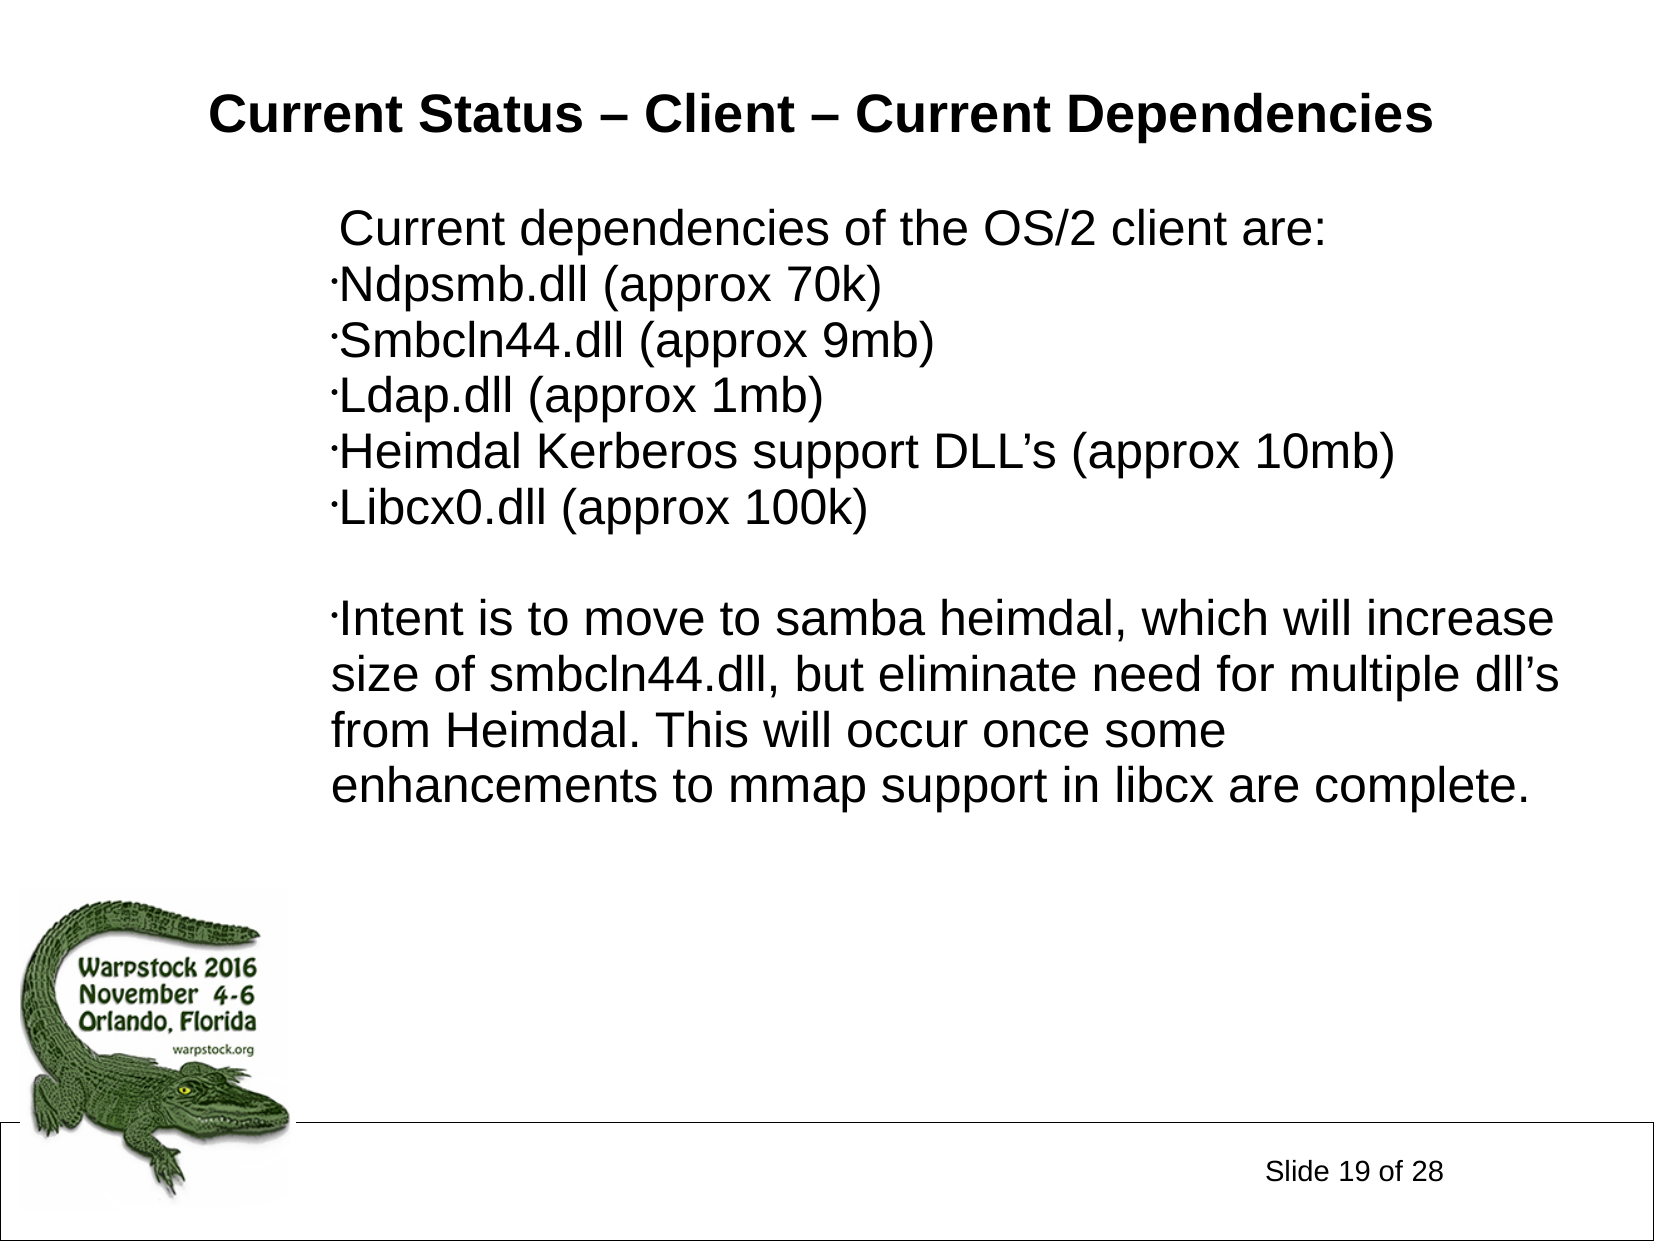

# Current Status – Client – Current Dependencies
Current dependencies of the OS/2 client are:
Ndpsmb.dll (approx 70k)
Smbcln44.dll (approx 9mb)
Ldap.dll (approx 1mb)
Heimdal Kerberos support DLL’s (approx 10mb)
Libcx0.dll (approx 100k)
Intent is to move to samba heimdal, which will increase size of smbcln44.dll, but eliminate need for multiple dll’s from Heimdal. This will occur once some enhancements to mmap support in libcx are complete.